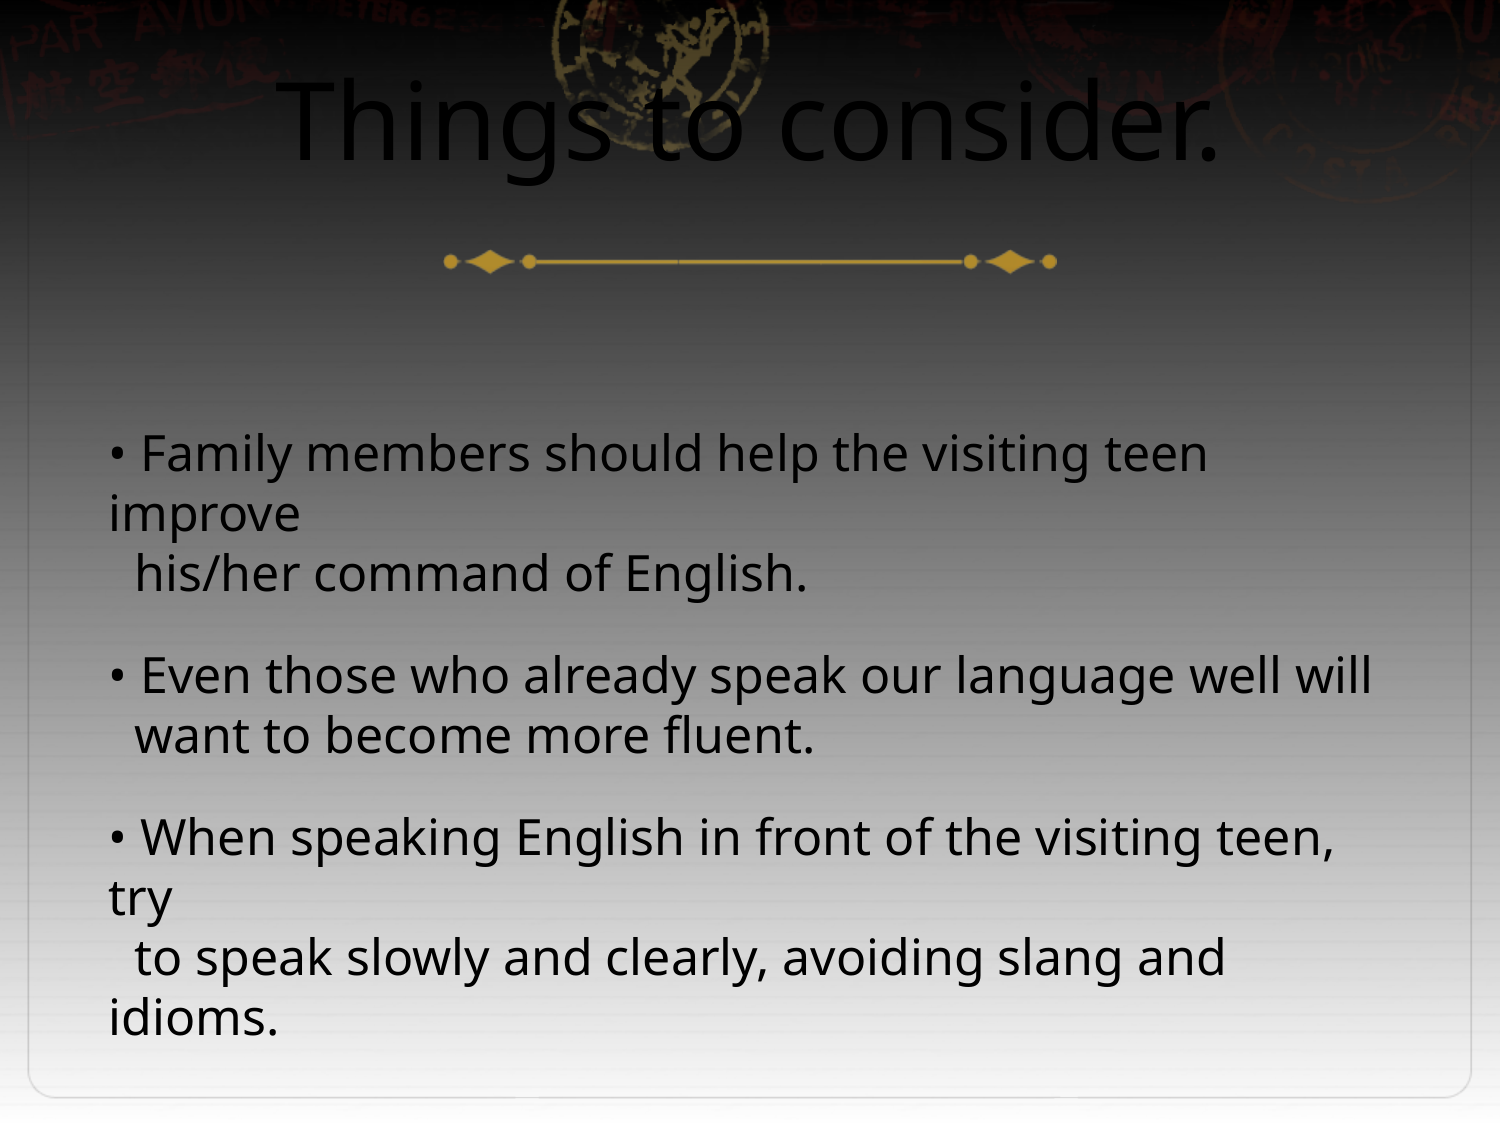

# Things to consider.
• Family members should help the visiting teen improve
 his/her command of English.
• Even those who already speak our language well will
 want to become more fluent.
• When speaking English in front of the visiting teen, try
 to speak slowly and clearly, avoiding slang and idioms.